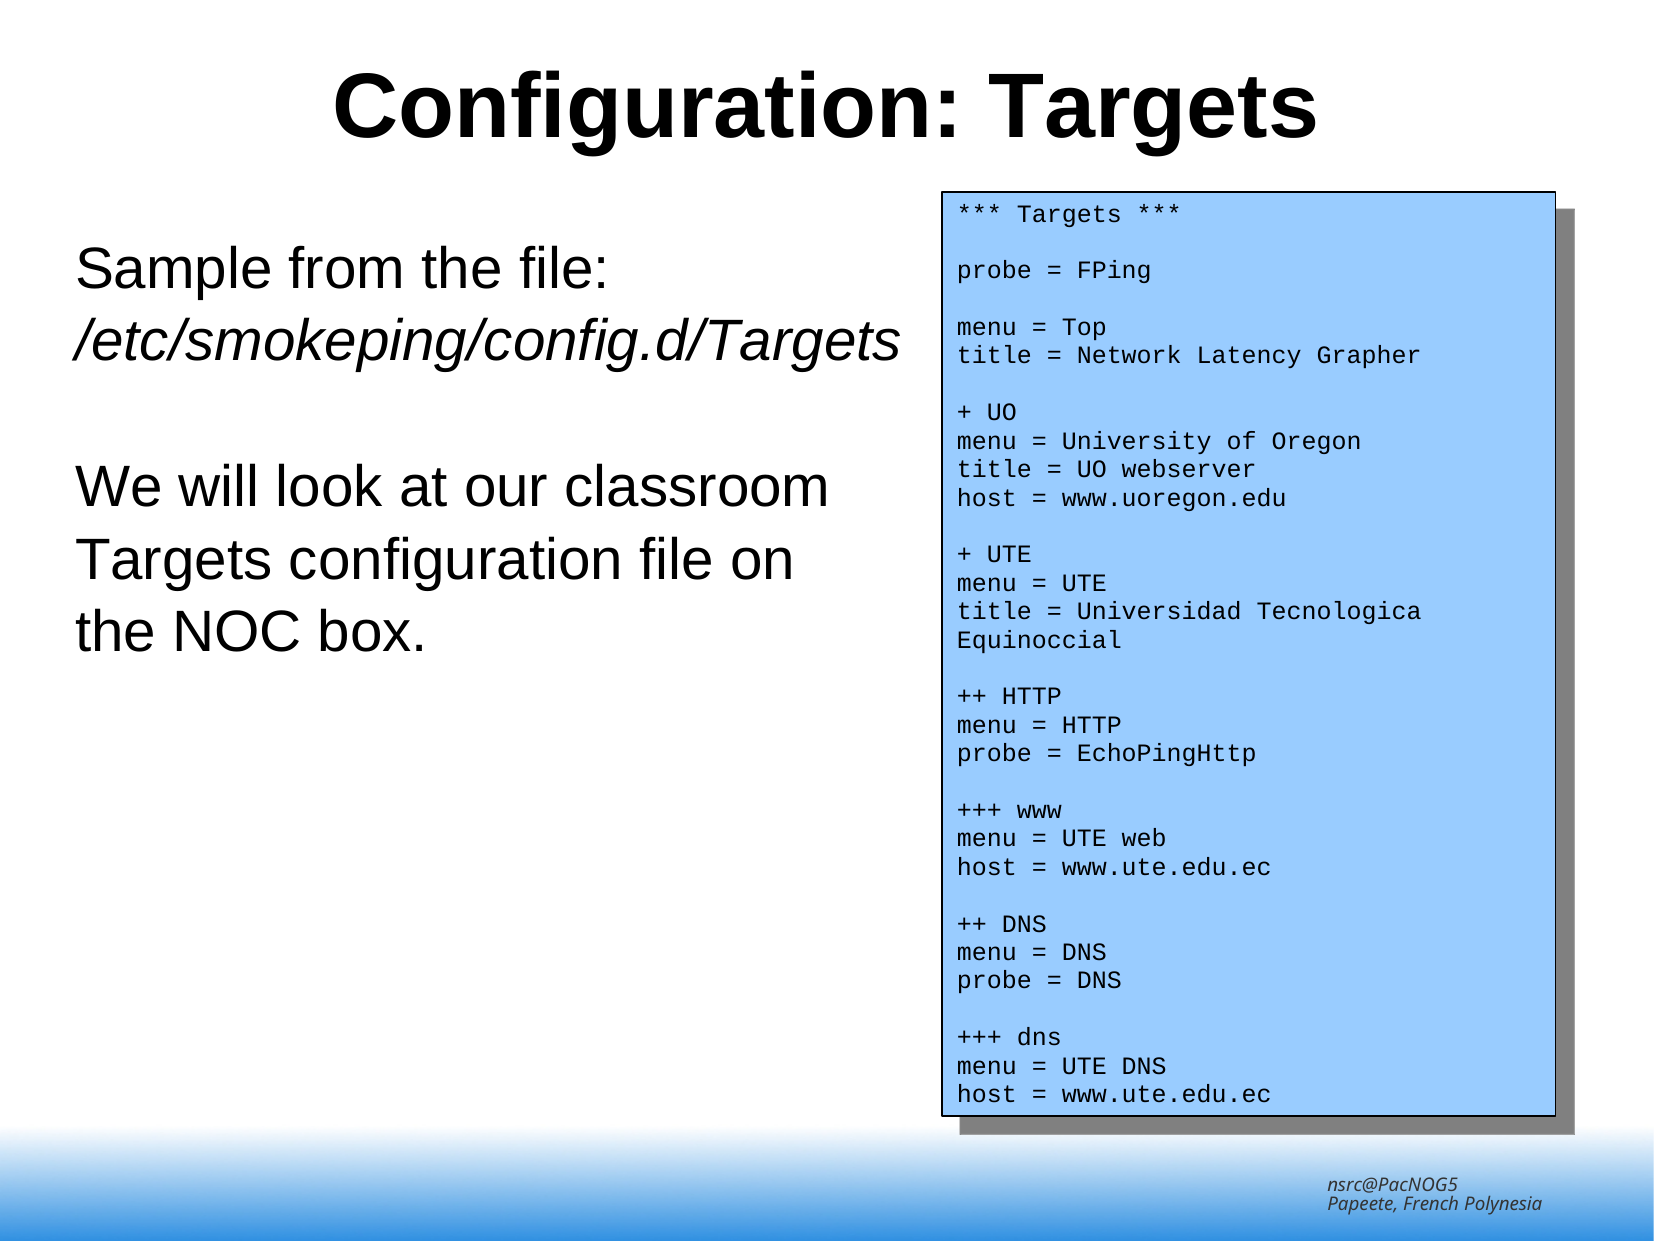

# Configuration: Targets
*** Targets ***
probe = FPing
menu = Top
title = Network Latency Grapher
+ UO
menu = University of Oregon
title = UO webserver
host = www.uoregon.edu
+ UTE
menu = UTE
title = Universidad Tecnologica Equinoccial
++ HTTP
menu = HTTP
probe = EchoPingHttp
+++ www
menu = UTE web
host = www.ute.edu.ec
++ DNS
menu = DNS
probe = DNS
+++ dns
menu = UTE DNS
host = www.ute.edu.ec
Sample from the file:
/etc/smokeping/config.d/Targets
We will look at our classroom
Targets configuration file on
the NOC box.